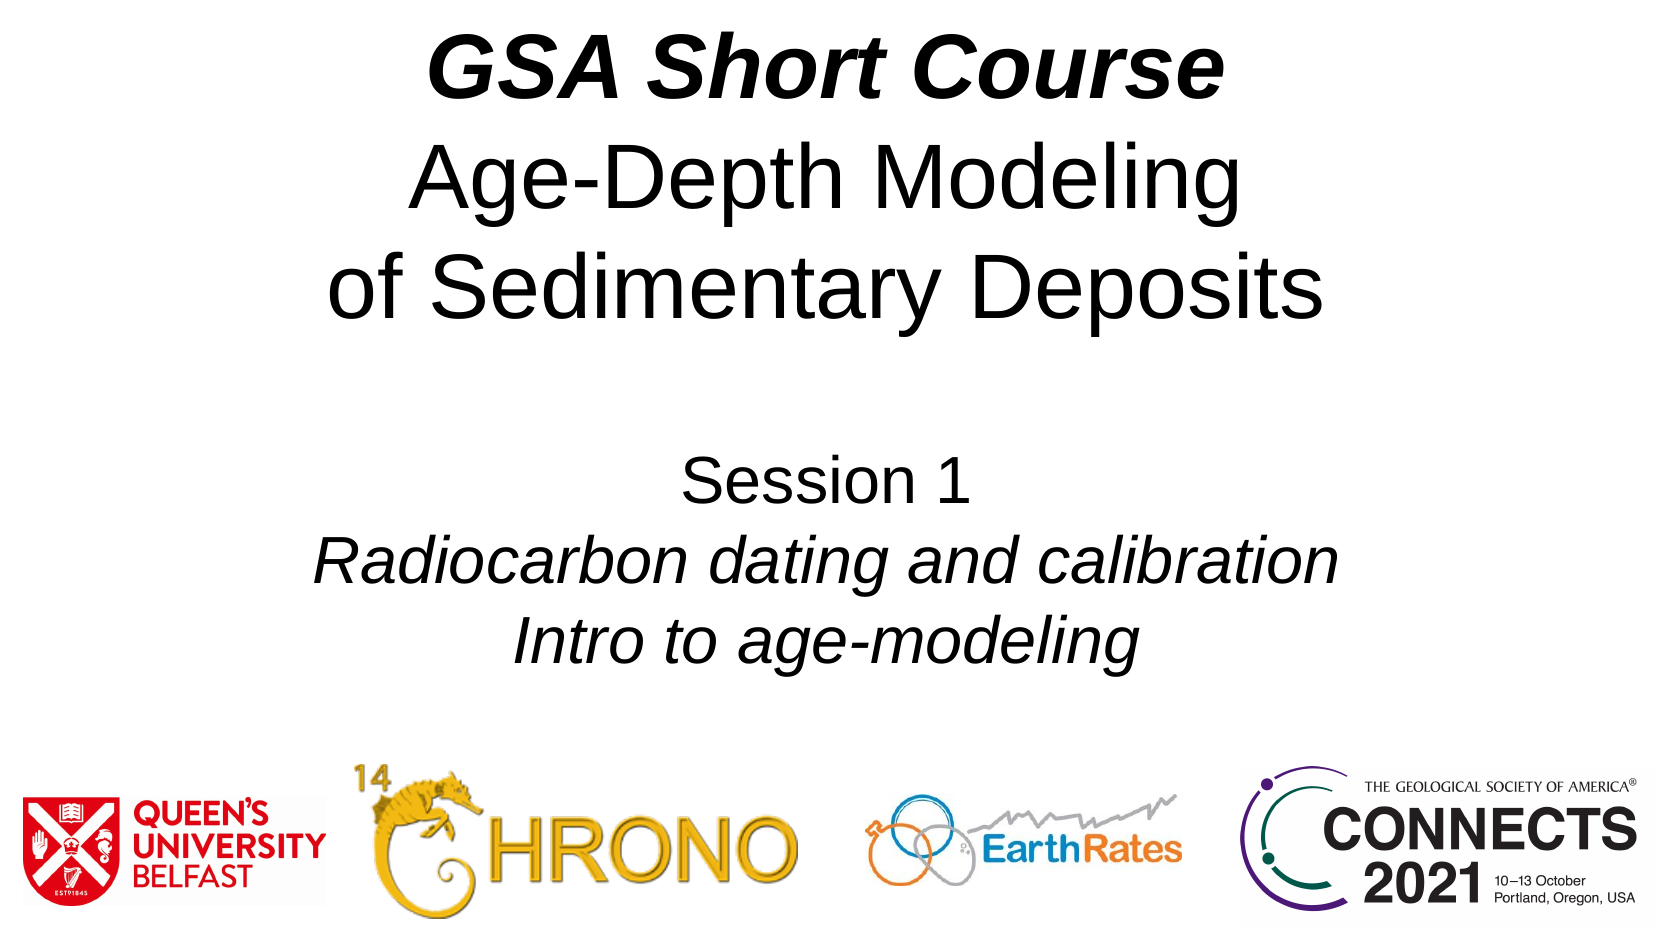

GSA Short Course
Age-Depth Modeling
of Sedimentary Deposits
Session 1
Radiocarbon dating and calibration
Intro to age-modeling